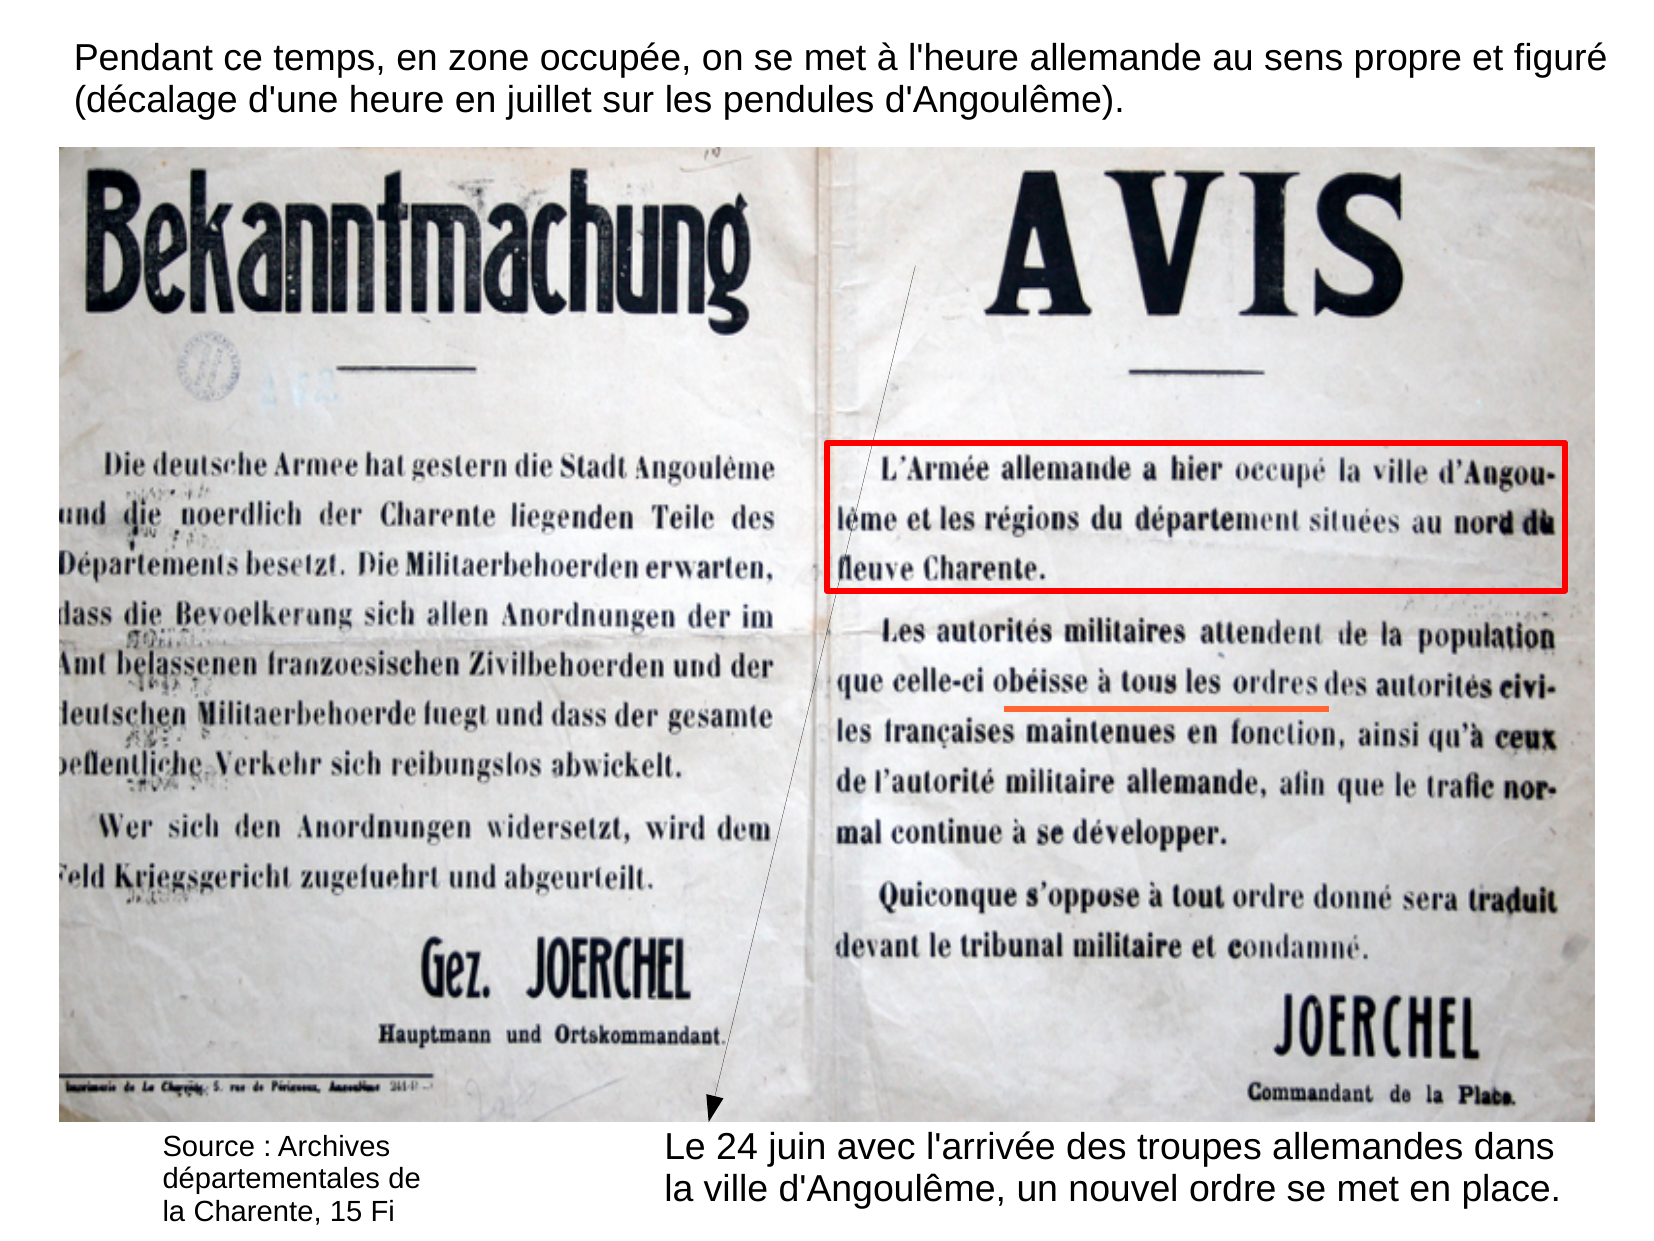

Pendant ce temps, en zone occupée, on se met à l'heure allemande au sens propre et figuré
(décalage d'une heure en juillet sur les pendules d'Angoulême).
Le 24 juin avec l'arrivée des troupes allemandes dans
la ville d'Angoulême, un nouvel ordre se met en place.
Source : Archives
départementales de
la Charente, 15 Fi